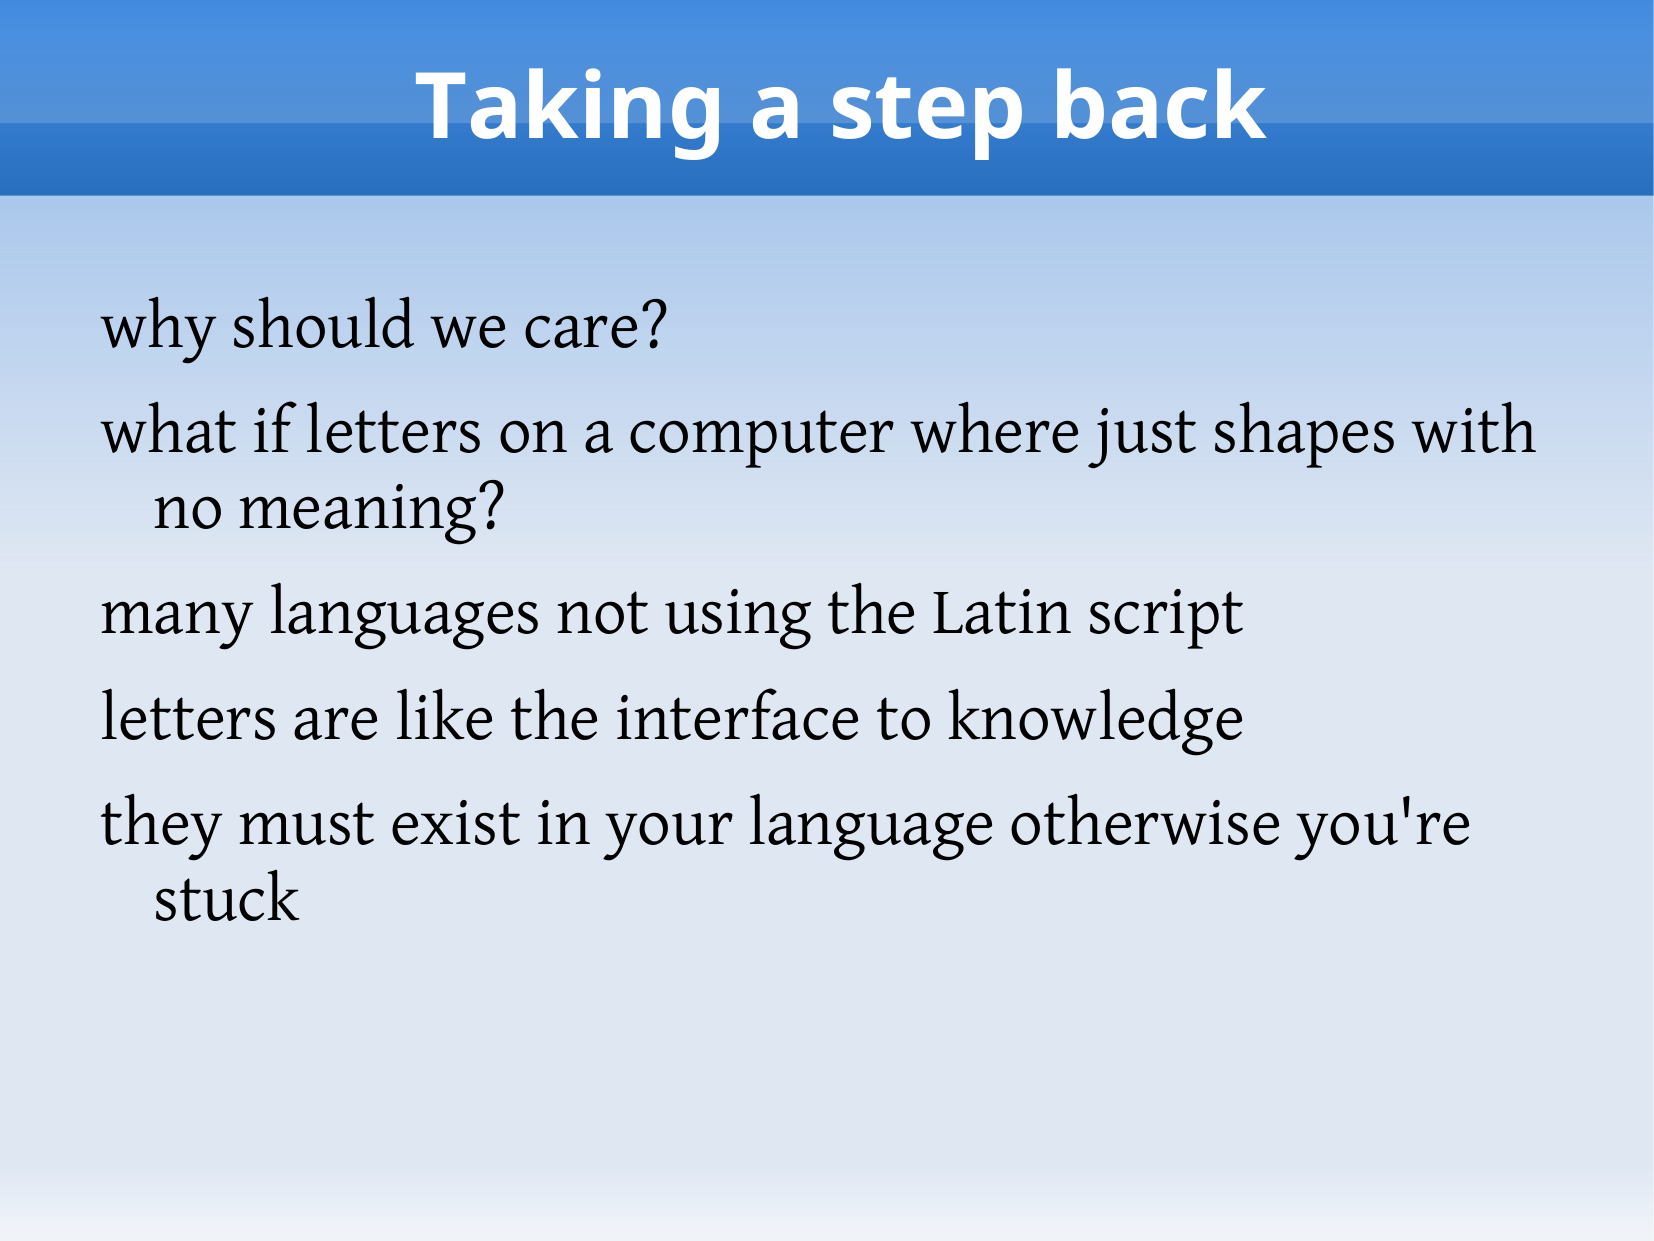

# Taking a step back
why should we care?
what if letters on a computer where just shapes with no meaning?
many languages not using the Latin script
letters are like the interface to knowledge
they must exist in your language otherwise you're stuck